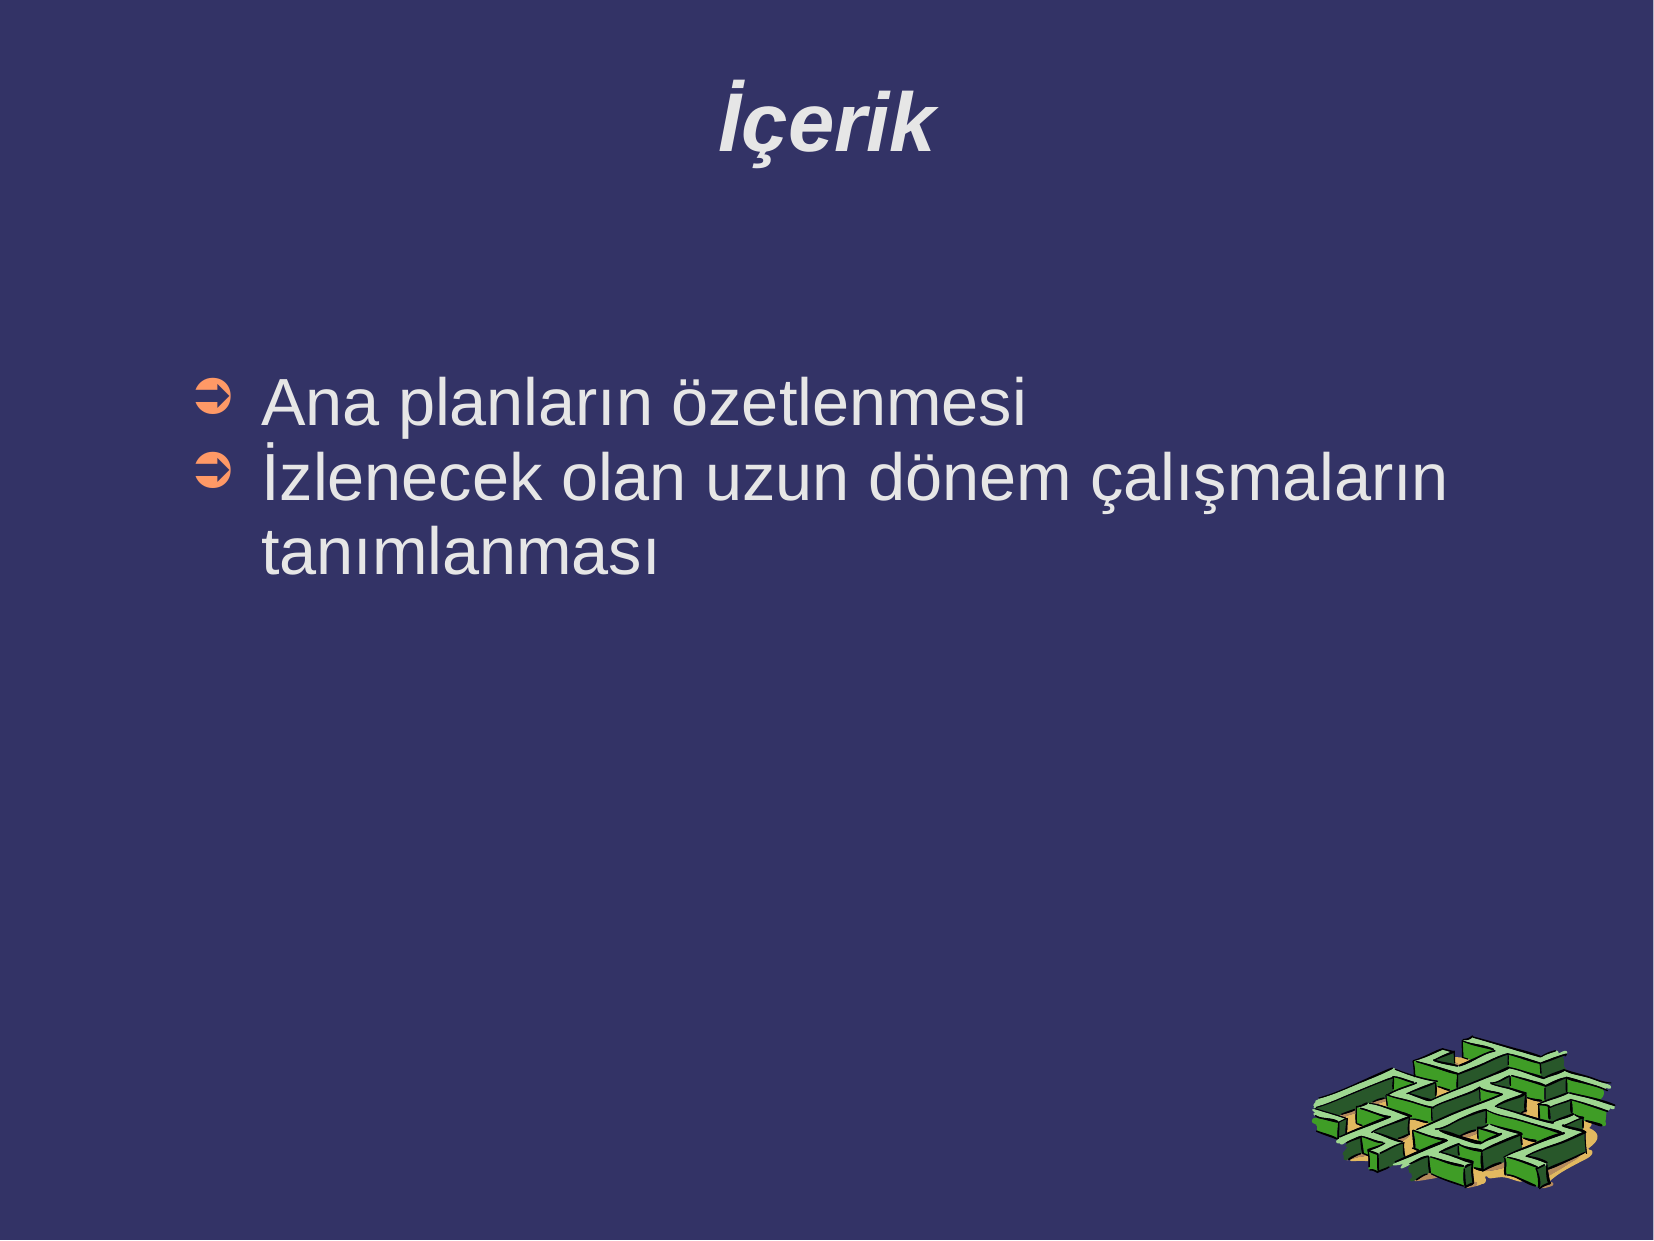

# İçerik
Ana planların özetlenmesi
İzlenecek olan uzun dönem çalışmaların tanımlanması